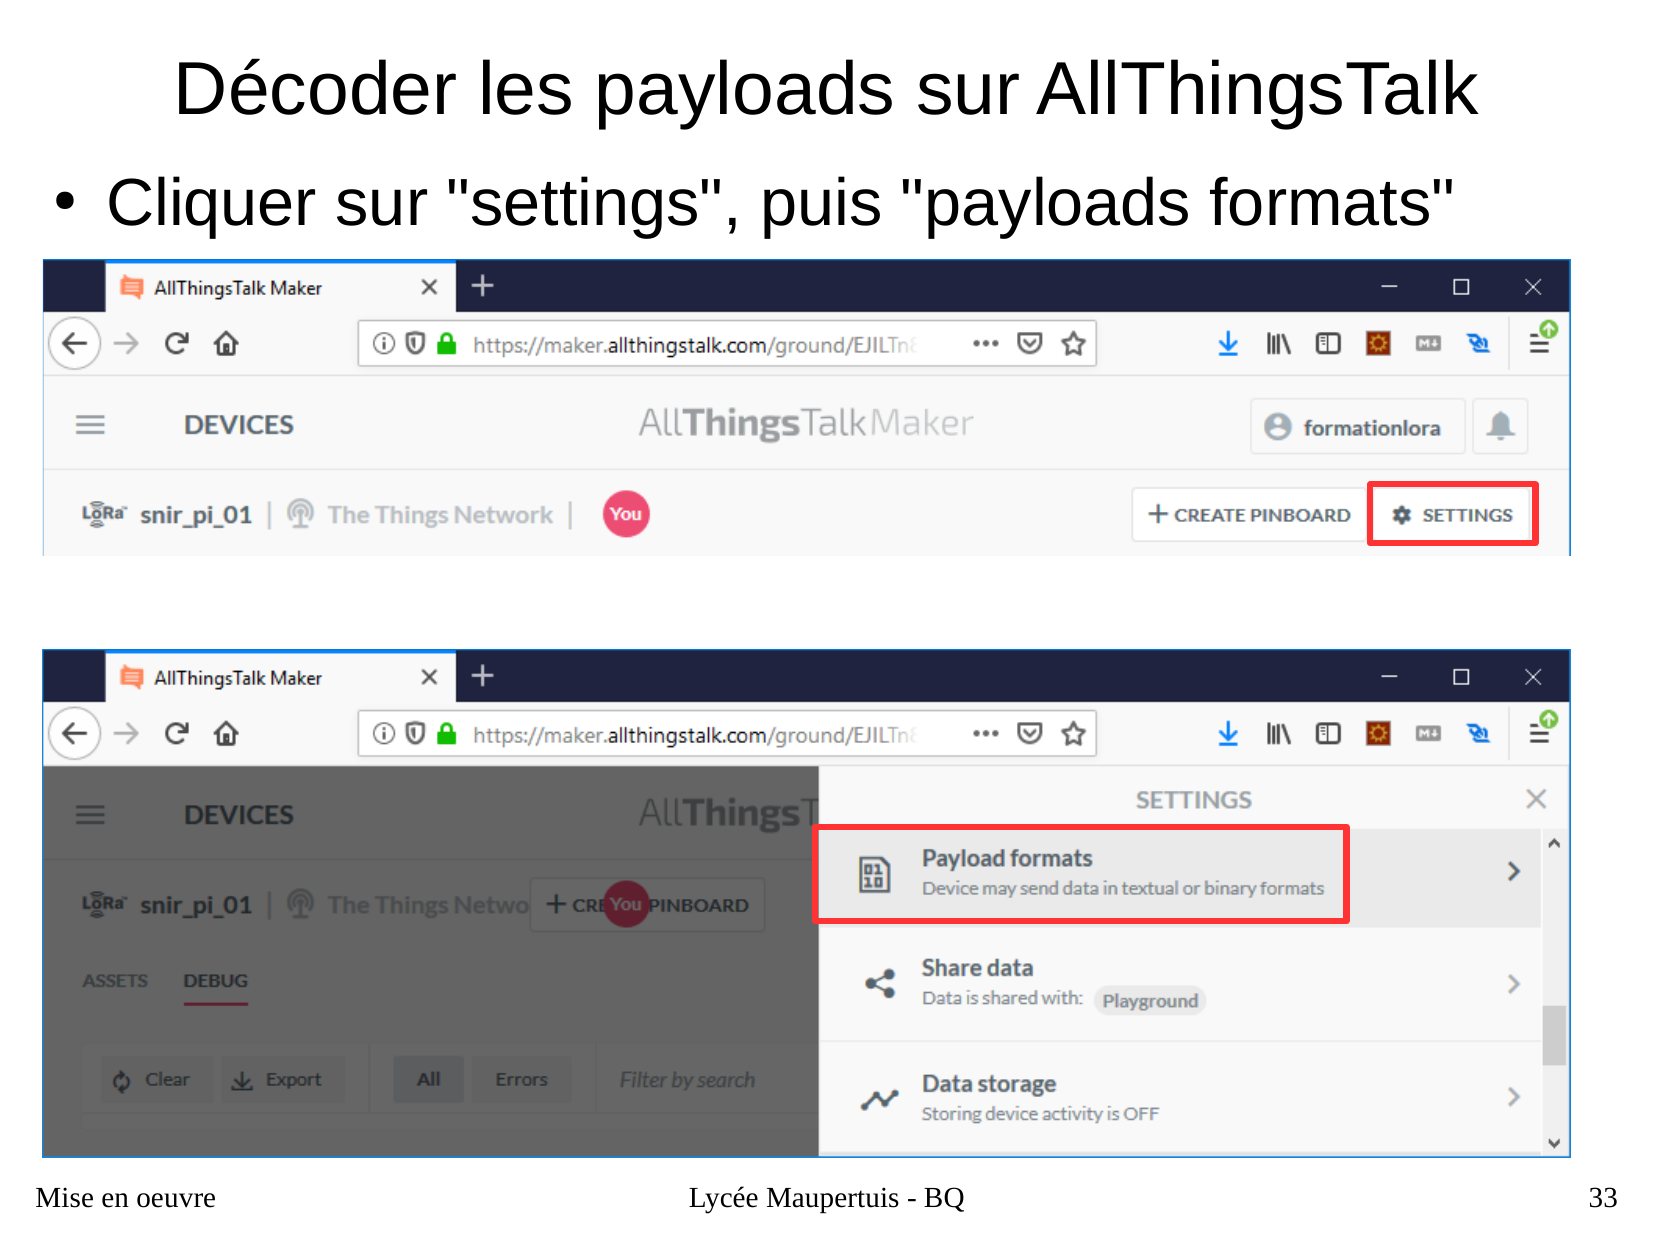

# Décoder les payloads sur AllThingsTalk
Cliquer sur "settings", puis "payloads formats"
Mise en oeuvre
Lycée Maupertuis - BQ
33